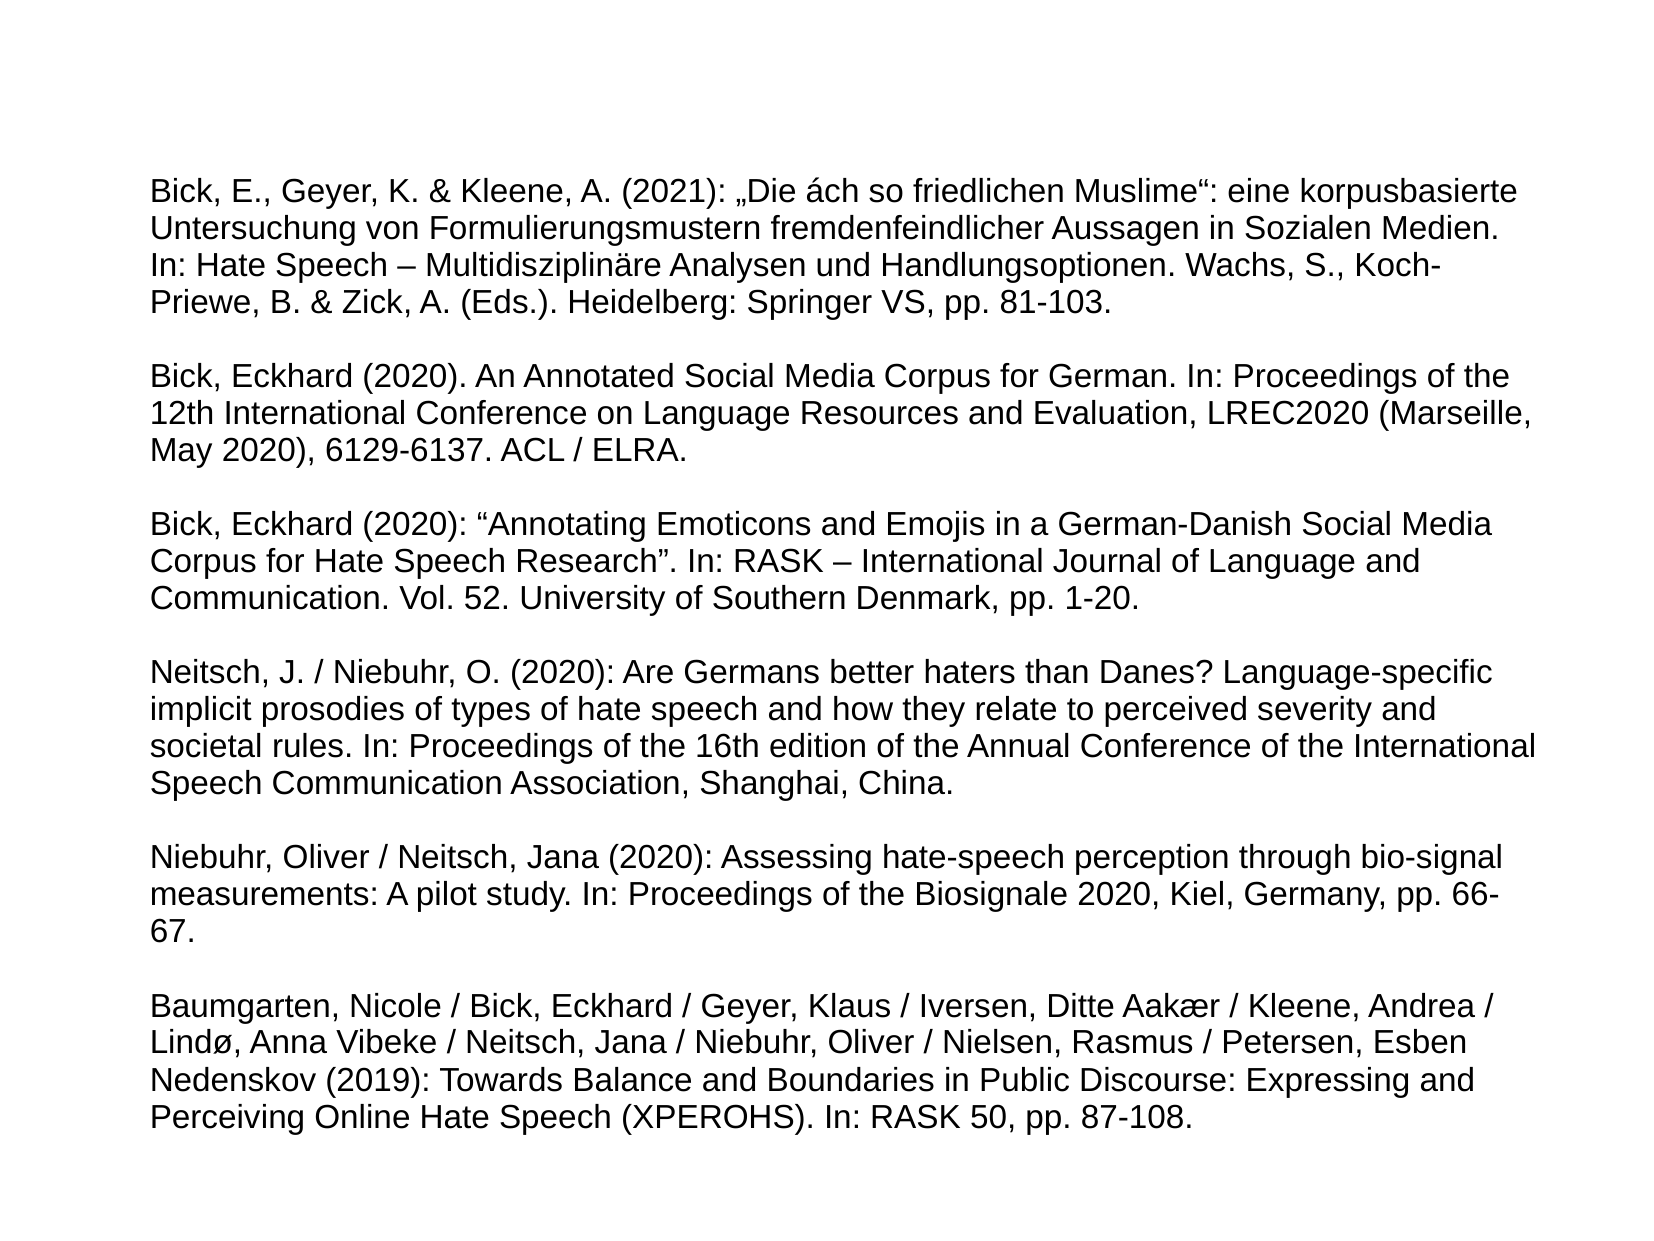

Bick, E., Geyer, K. & Kleene, A. (2021): „Die ách so friedlichen Muslime“: eine korpusbasierte Untersuchung von Formulierungsmustern fremdenfeindlicher Aussagen in Sozialen Medien. In: Hate Speech – Multidisziplinäre Analysen und Handlungsoptionen. Wachs, S., Koch-Priewe, B. & Zick, A. (Eds.). Heidelberg: Springer VS, pp. 81-103.
Bick, Eckhard (2020). An Annotated Social Media Corpus for German. In: Proceedings of the 12th International Conference on Language Resources and Evaluation, LREC2020 (Marseille, May 2020), 6129-6137. ACL / ELRA.
Bick, Eckhard (2020): “Annotating Emoticons and Emojis in a German-Danish Social Media Corpus for Hate Speech Research”. In: RASK – International Journal of Language and Communication. Vol. 52. University of Southern Denmark, pp. 1-20.
Neitsch, J. / Niebuhr, O. (2020): Are Germans better haters than Danes? Language-specific implicit prosodies of types of hate speech and how they relate to perceived severity and societal rules. In: Proceedings of the 16th edition of the Annual Conference of the International Speech Communication Association, Shanghai, China.
Niebuhr, Oliver / Neitsch, Jana (2020): Assessing hate-speech perception through bio-signal measurements: A pilot study. In: Proceedings of the Biosignale 2020, Kiel, Germany, pp. 66-67.
Baumgarten, Nicole / Bick, Eckhard / Geyer, Klaus / Iversen, Ditte Aakær / Kleene, Andrea / Lindø, Anna Vibeke / Neitsch, Jana / Niebuhr, Oliver / Nielsen, Rasmus / Petersen, Esben Nedenskov (2019): Towards Balance and Boundaries in Public Discourse: Expressing and Perceiving Online Hate Speech (XPEROHS). In: RASK 50, pp. 87-108.